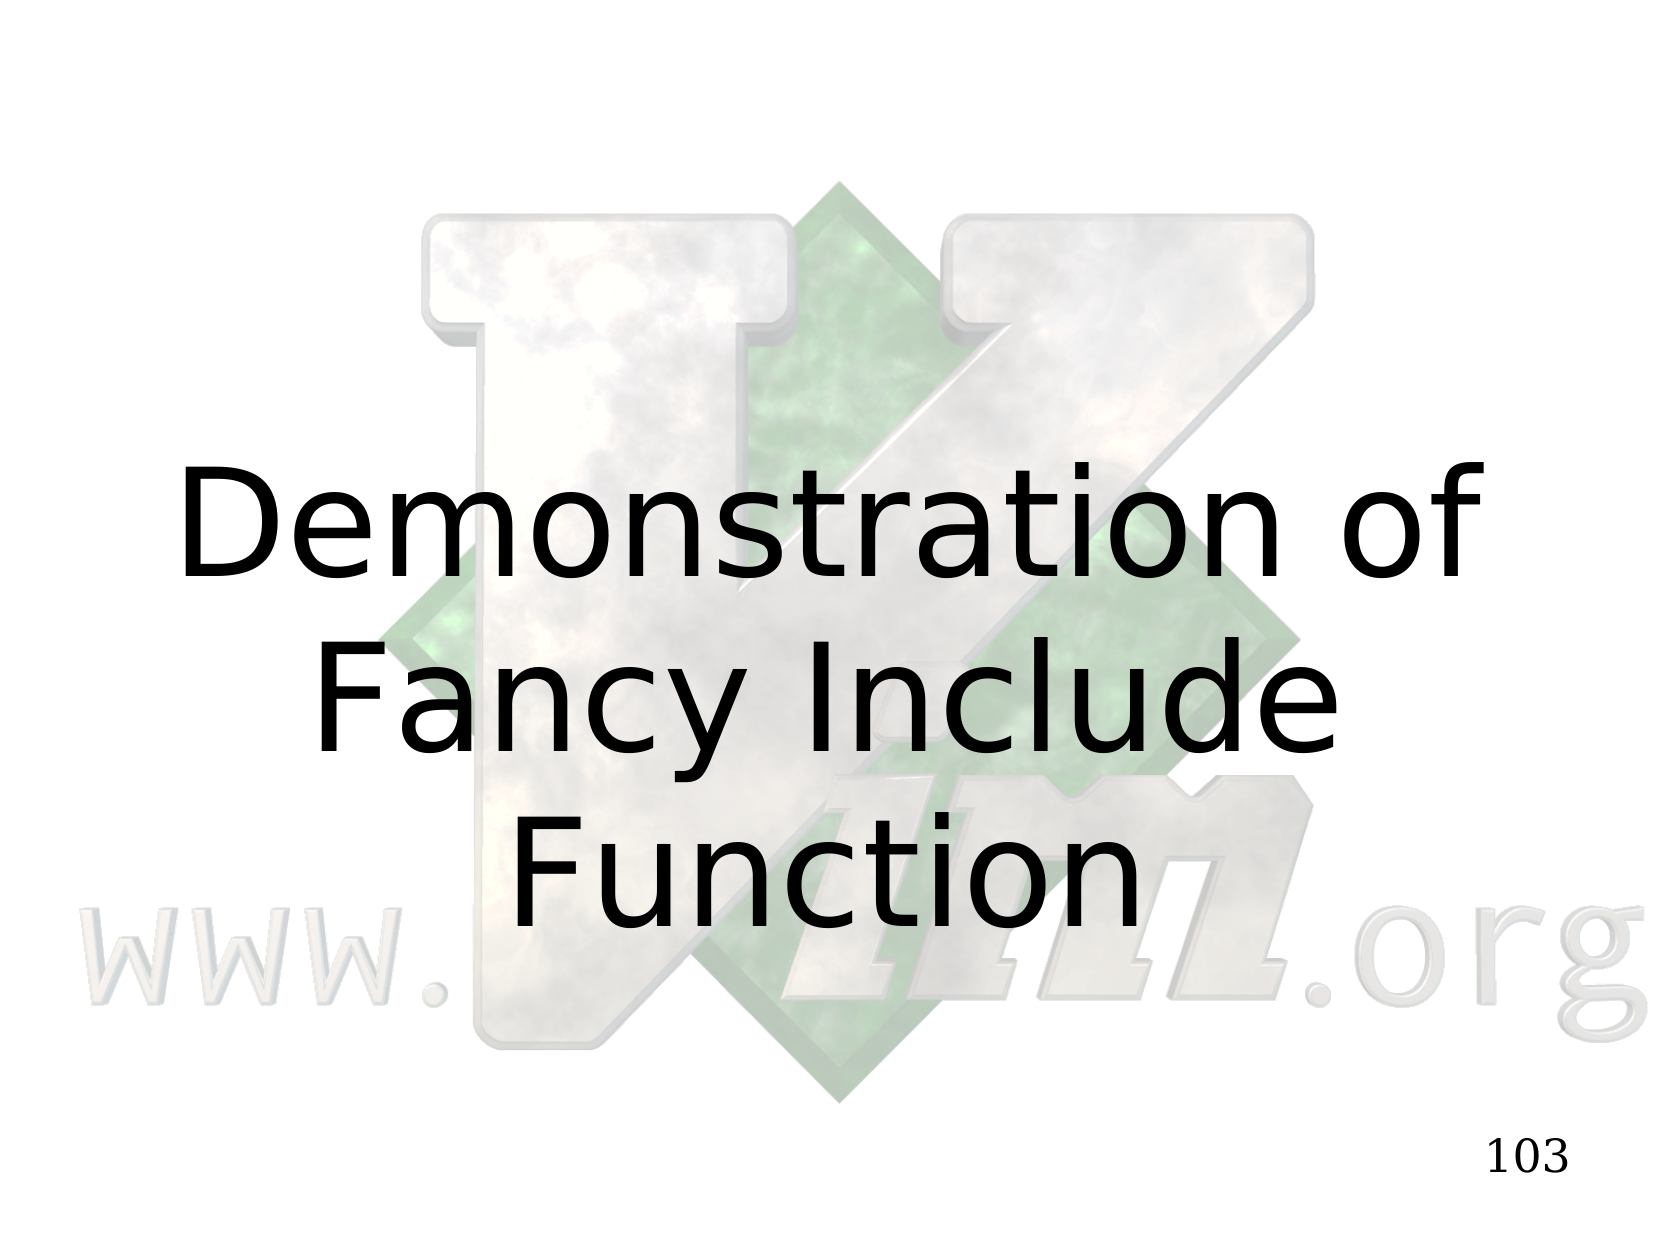

#
Demonstration of Fancy Include Function
103